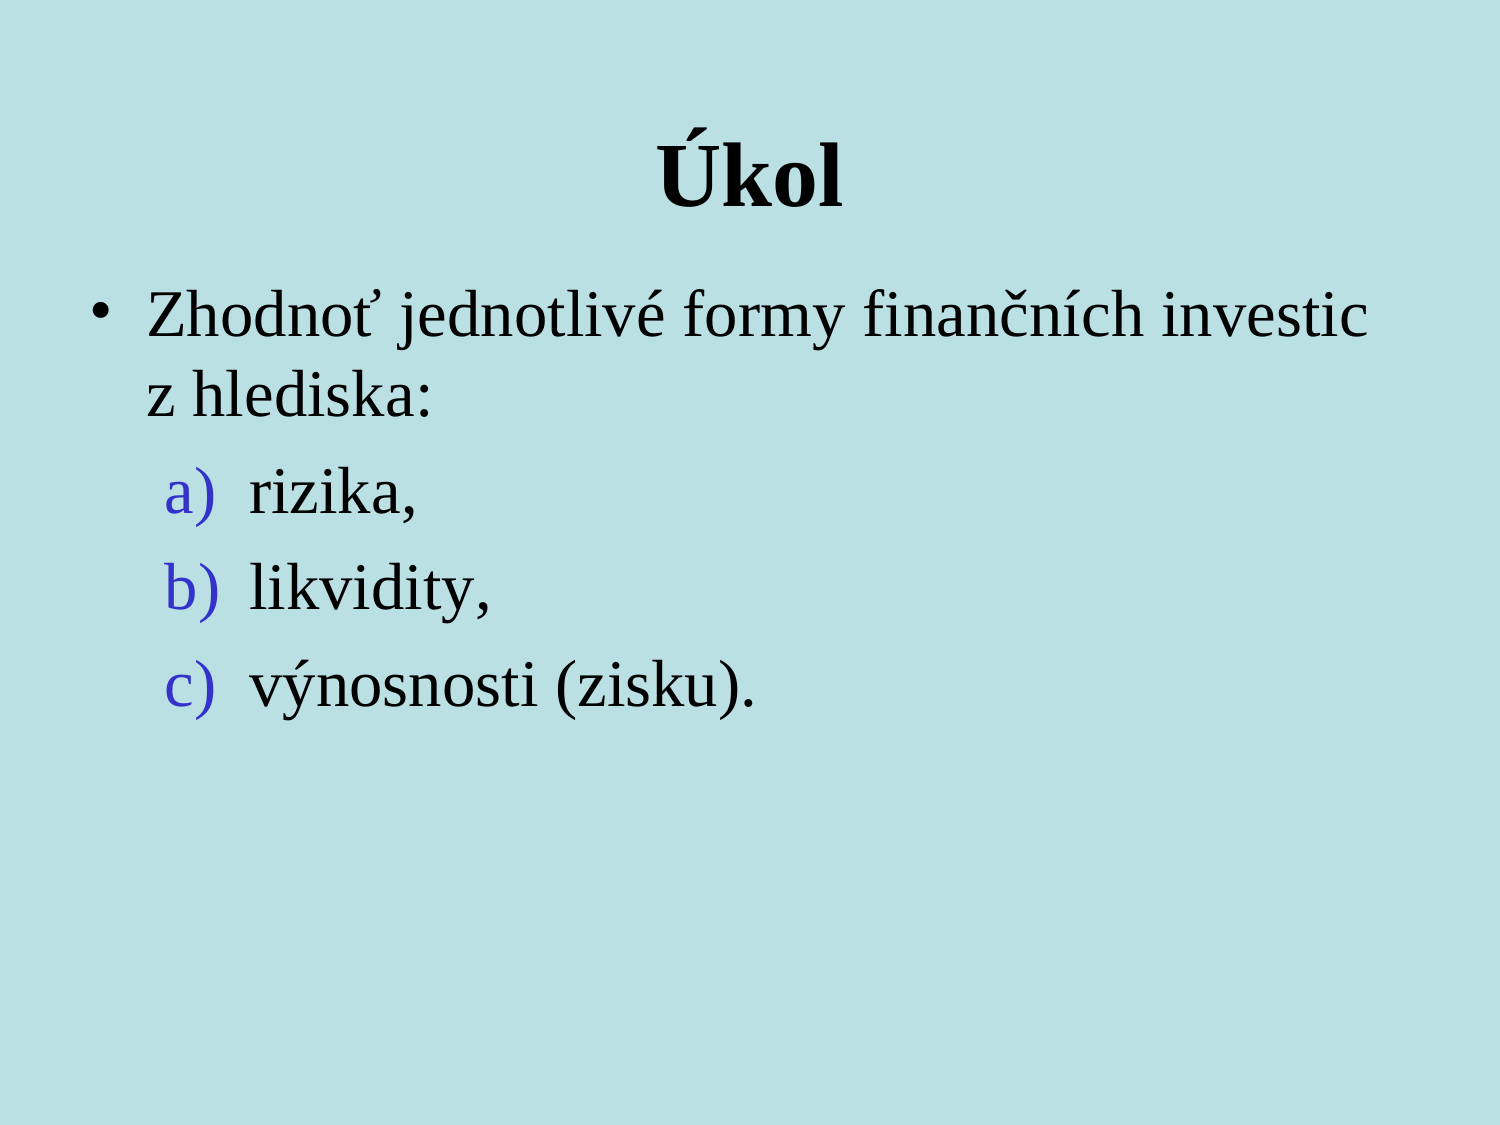

# Úkol
Zhodnoť jednotlivé formy finančních investic z hlediska:
rizika,
likvidity,
výnosnosti (zisku).